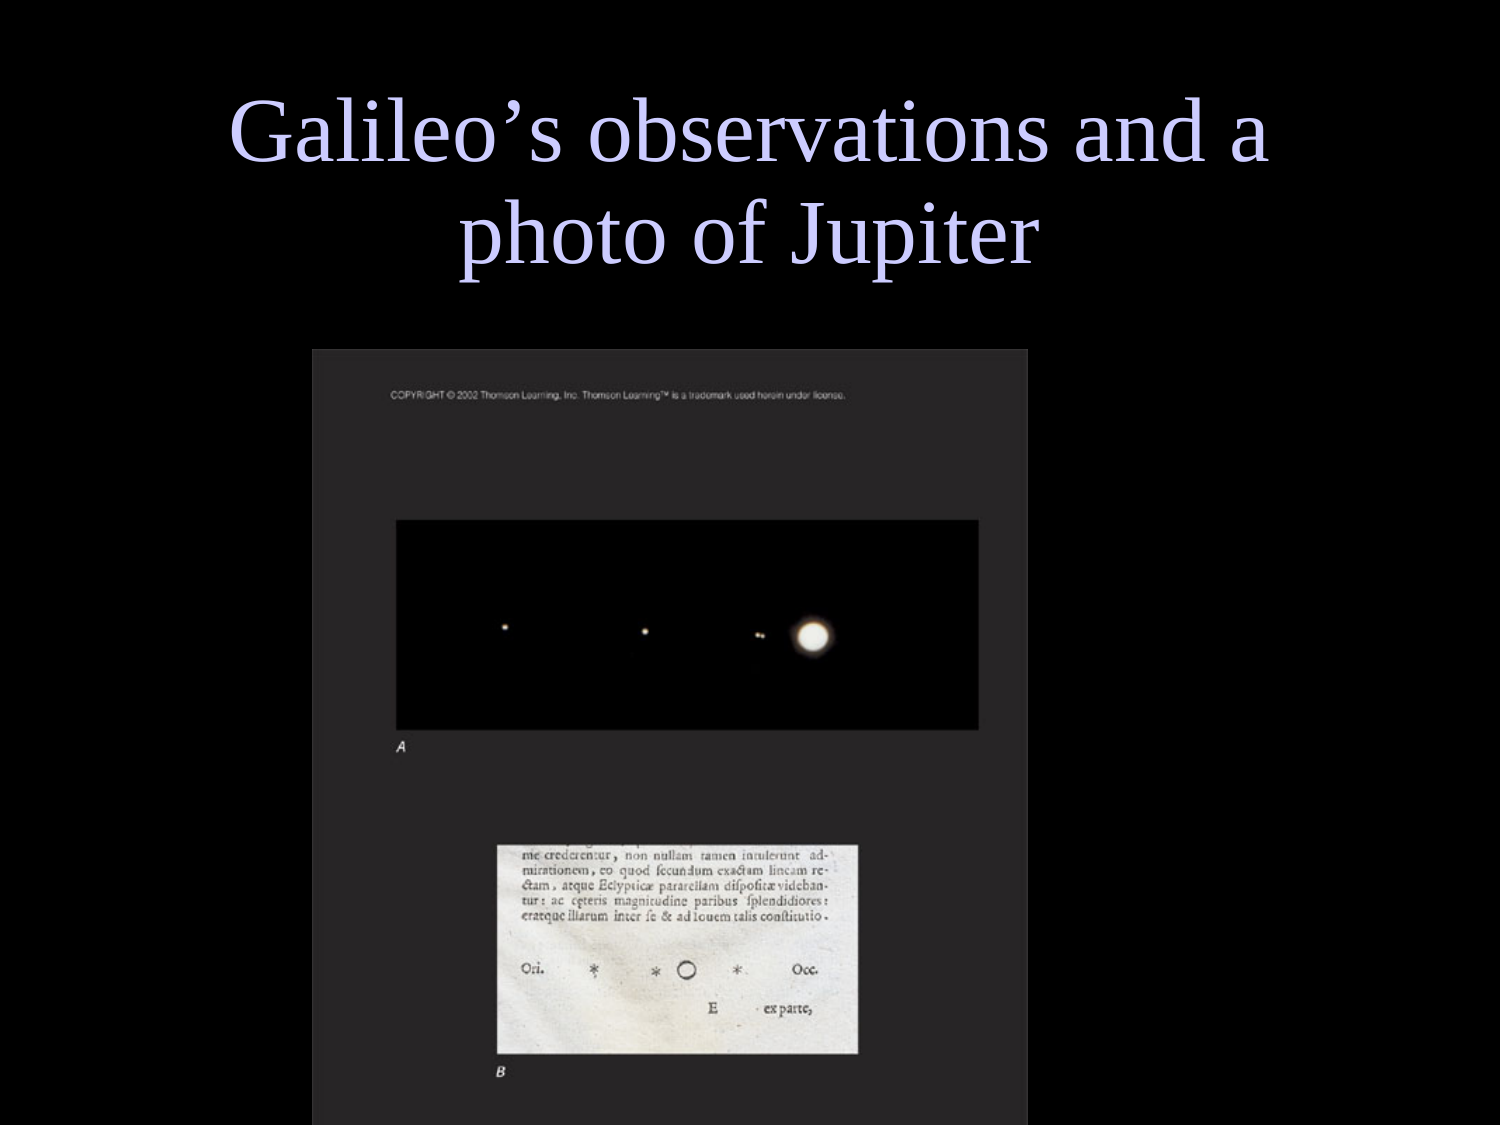

# Galileo’s observations and a photo of Jupiter